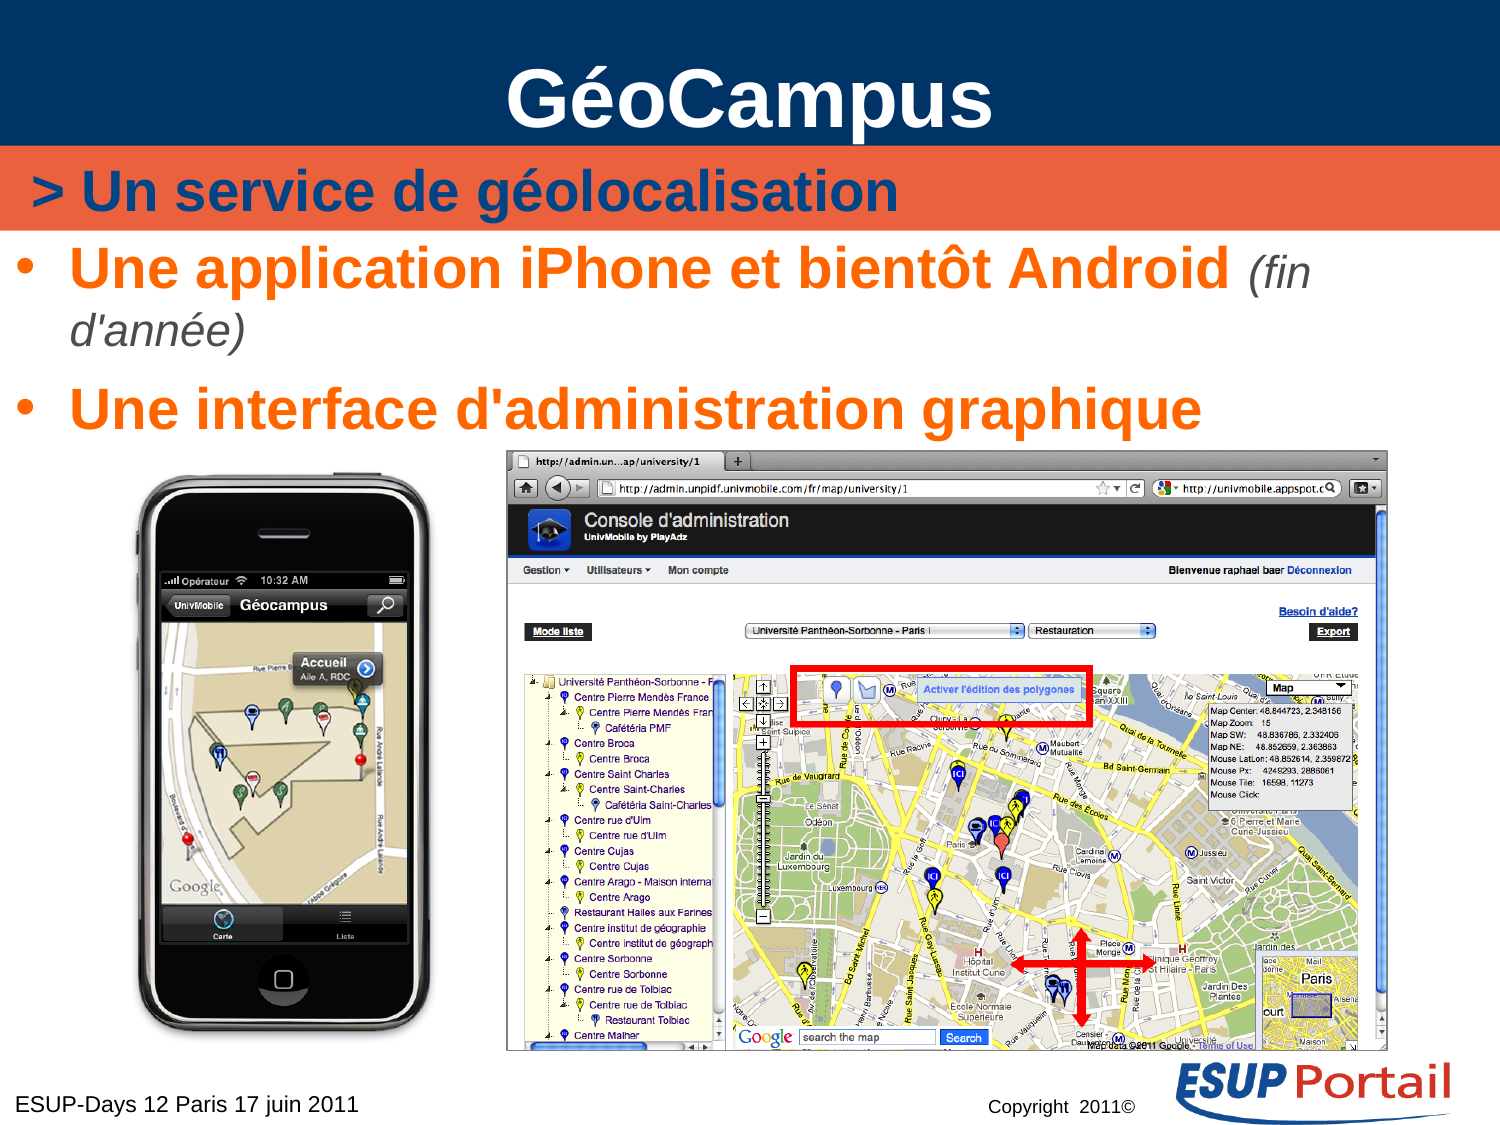

GéoCampus
 > Un service de géolocalisation
Une application iPhone et bientôt Android (fin d'année)
Une interface d'administration graphique
ESUP-Days 12 Paris 17 juin 2011